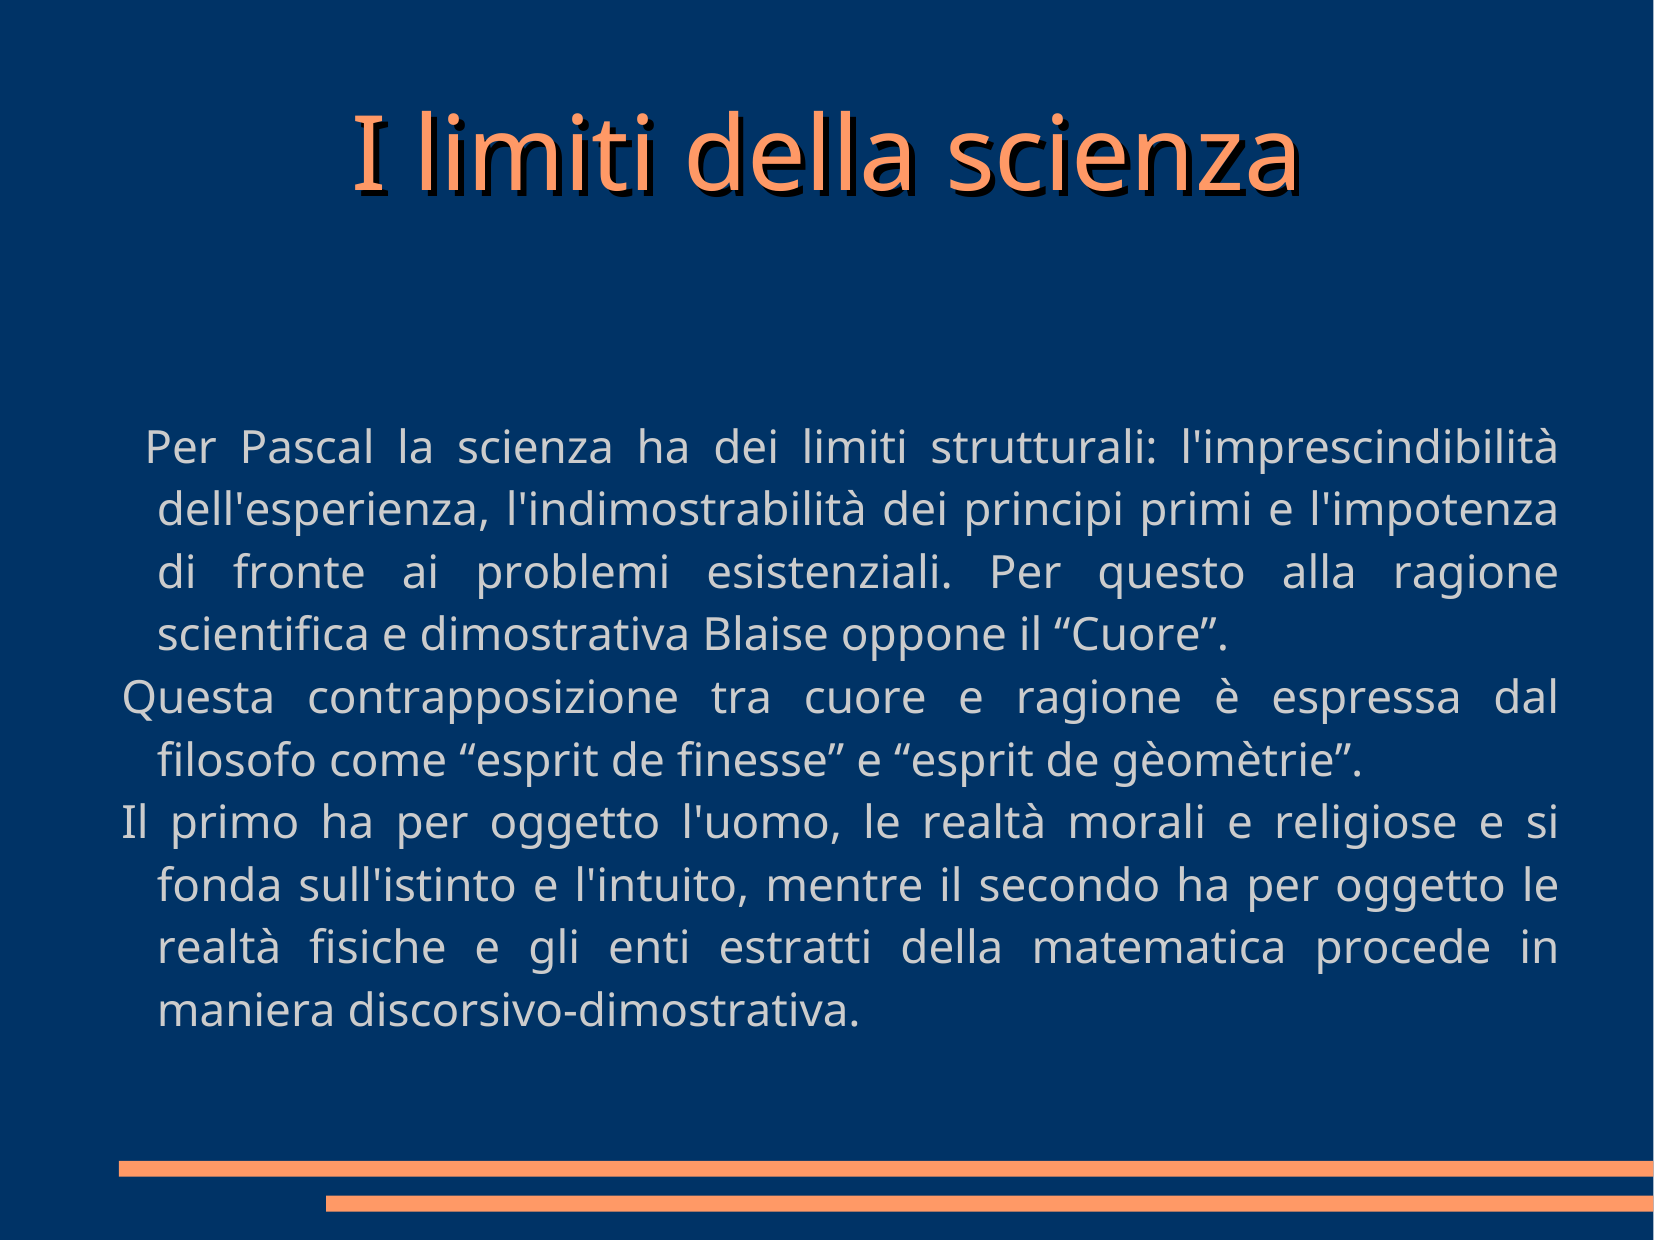

# I limiti della scienza
 Per Pascal la scienza ha dei limiti strutturali: l'imprescindibilità dell'esperienza, l'indimostrabilità dei principi primi e l'impotenza di fronte ai problemi esistenziali. Per questo alla ragione scientifica e dimostrativa Blaise oppone il “Cuore”.
Questa contrapposizione tra cuore e ragione è espressa dal filosofo come “esprit de finesse” e “esprit de gèomètrie”.
Il primo ha per oggetto l'uomo, le realtà morali e religiose e si fonda sull'istinto e l'intuito, mentre il secondo ha per oggetto le realtà fisiche e gli enti estratti della matematica procede in maniera discorsivo-dimostrativa.